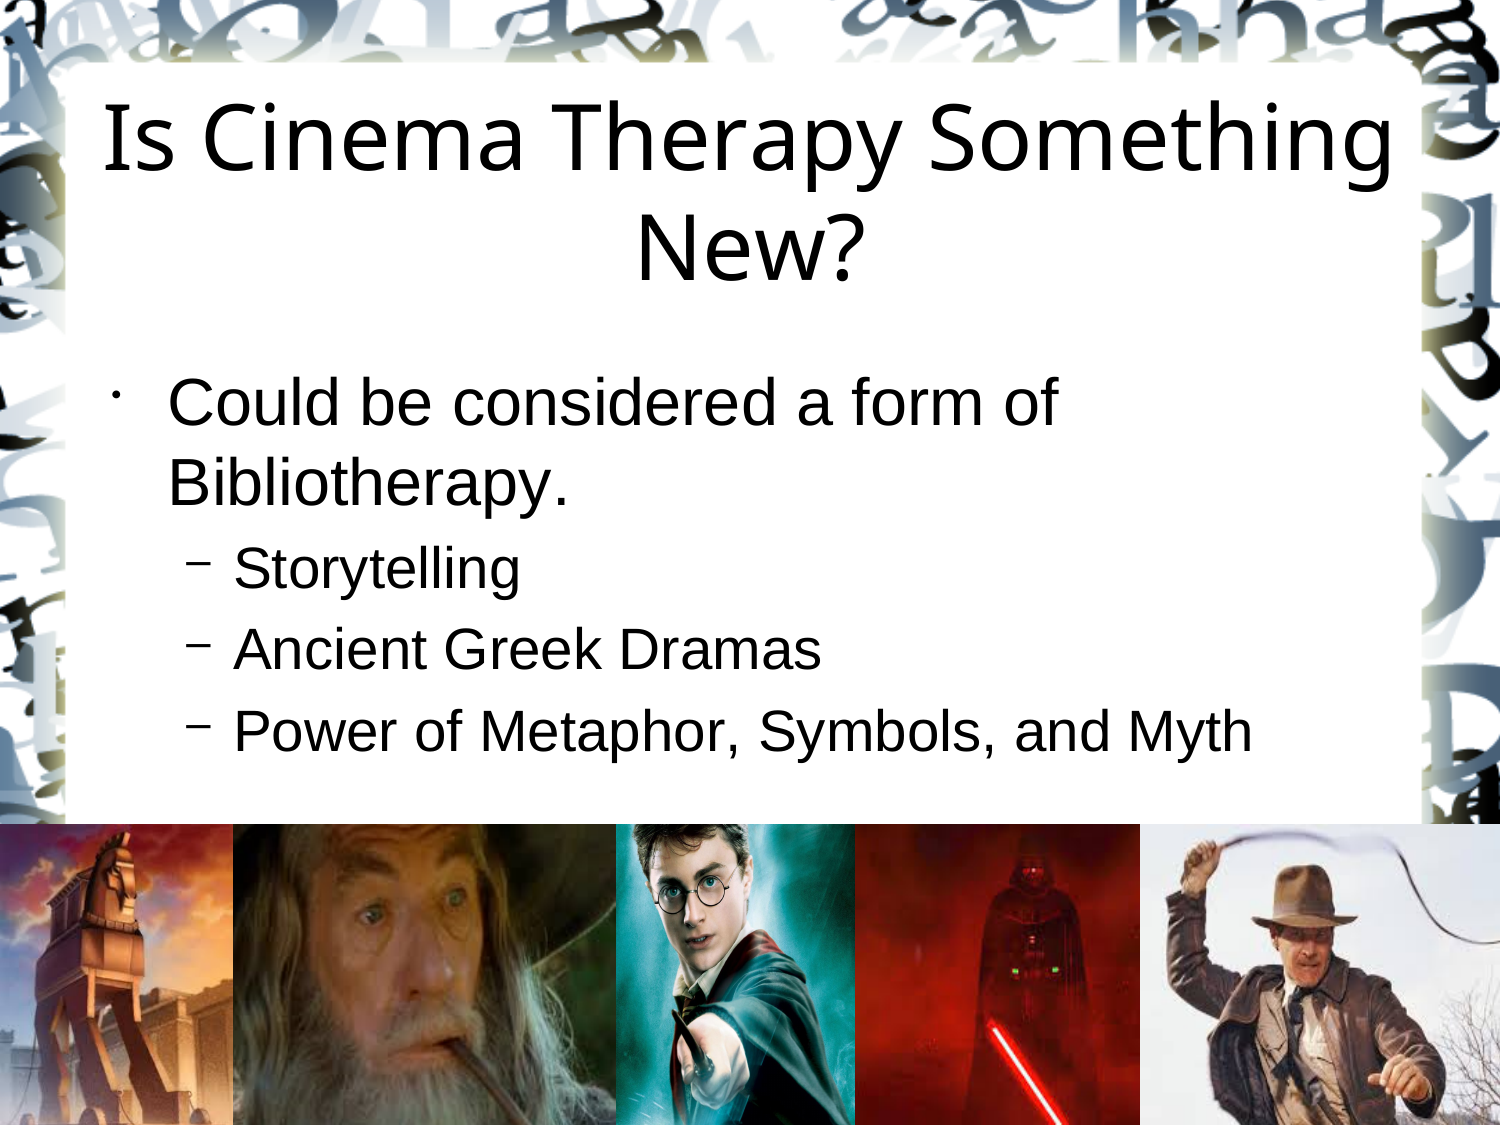

# Is Cinema Therapy Something New?
Could be considered a form of Bibliotherapy.
Storytelling
Ancient Greek Dramas
Power of Metaphor, Symbols, and Myth